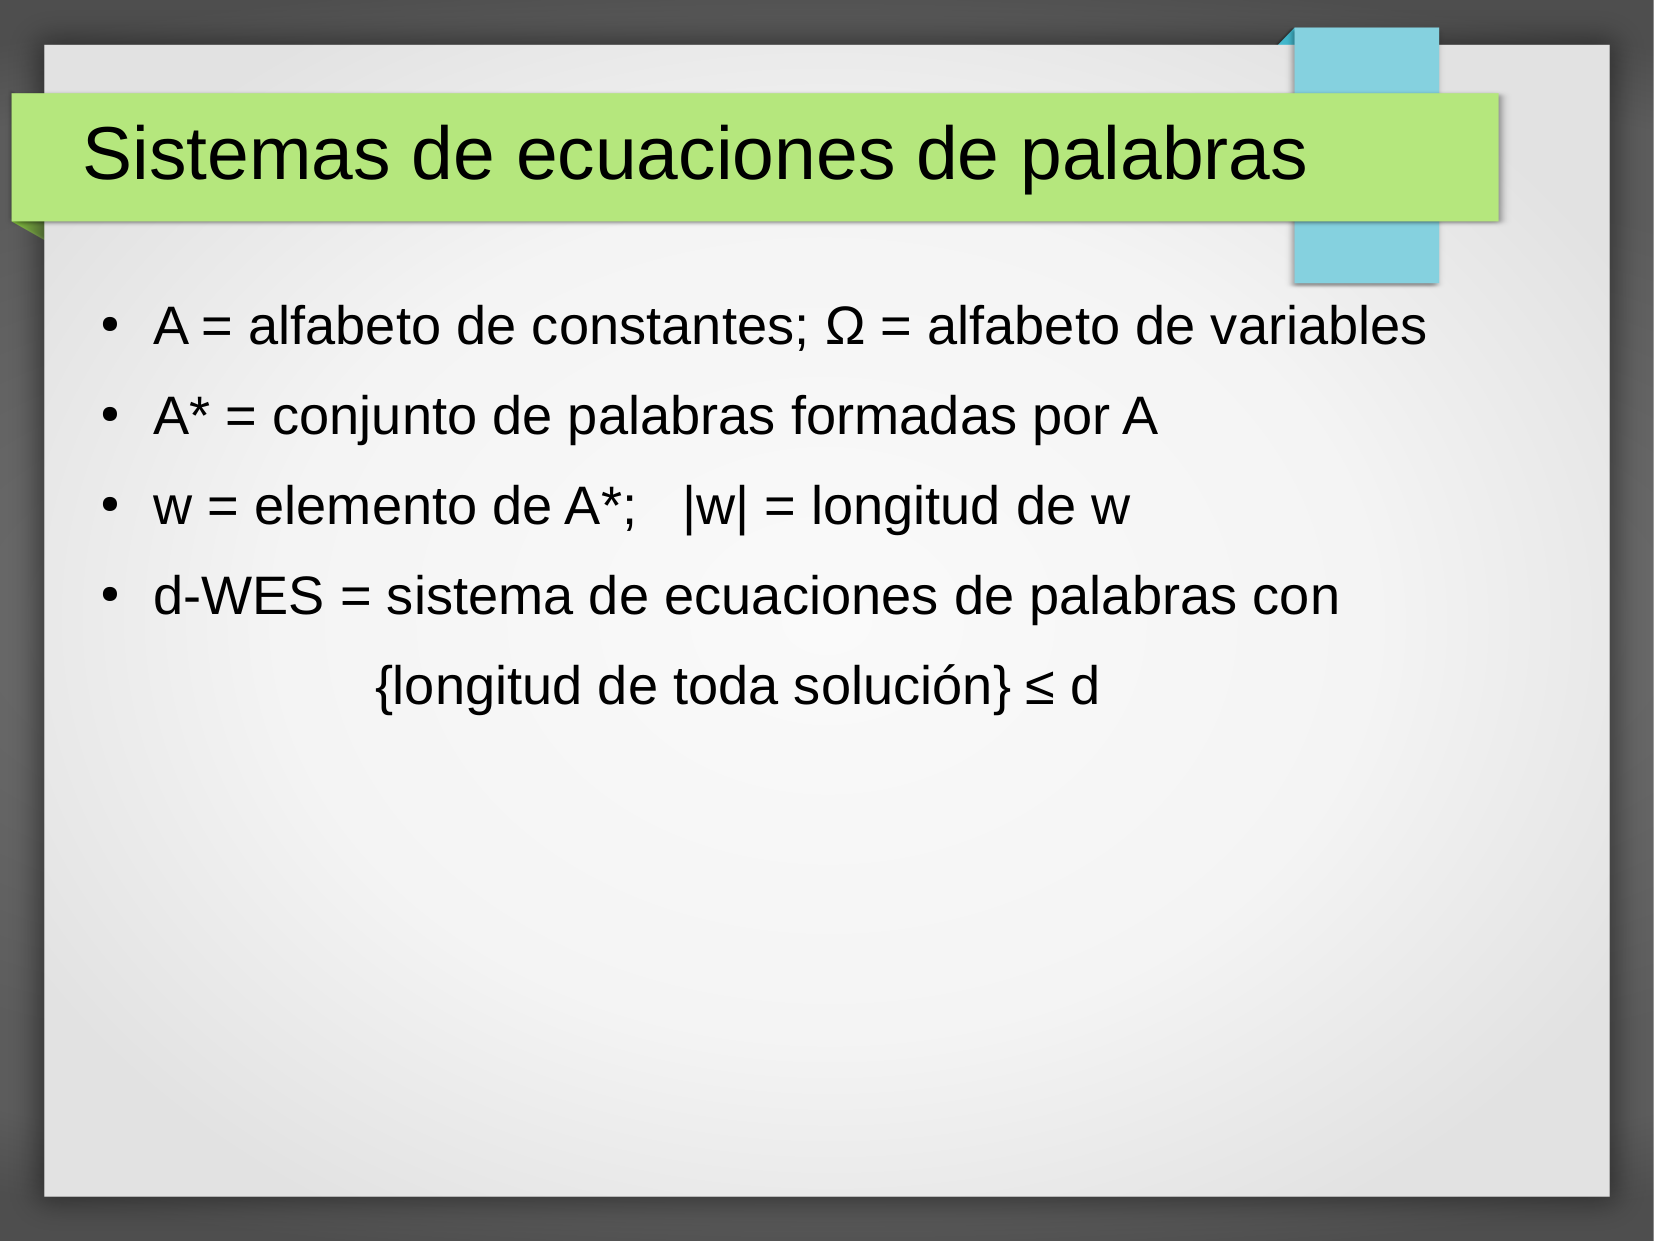

# Sistemas de ecuaciones de palabras
A = alfabeto de constantes; Ω = alfabeto de variables
A* = conjunto de palabras formadas por A
w = elemento de A*; |w| = longitud de w
d-WES = sistema de ecuaciones de palabras con
 			{longitud de toda solución} ≤ d